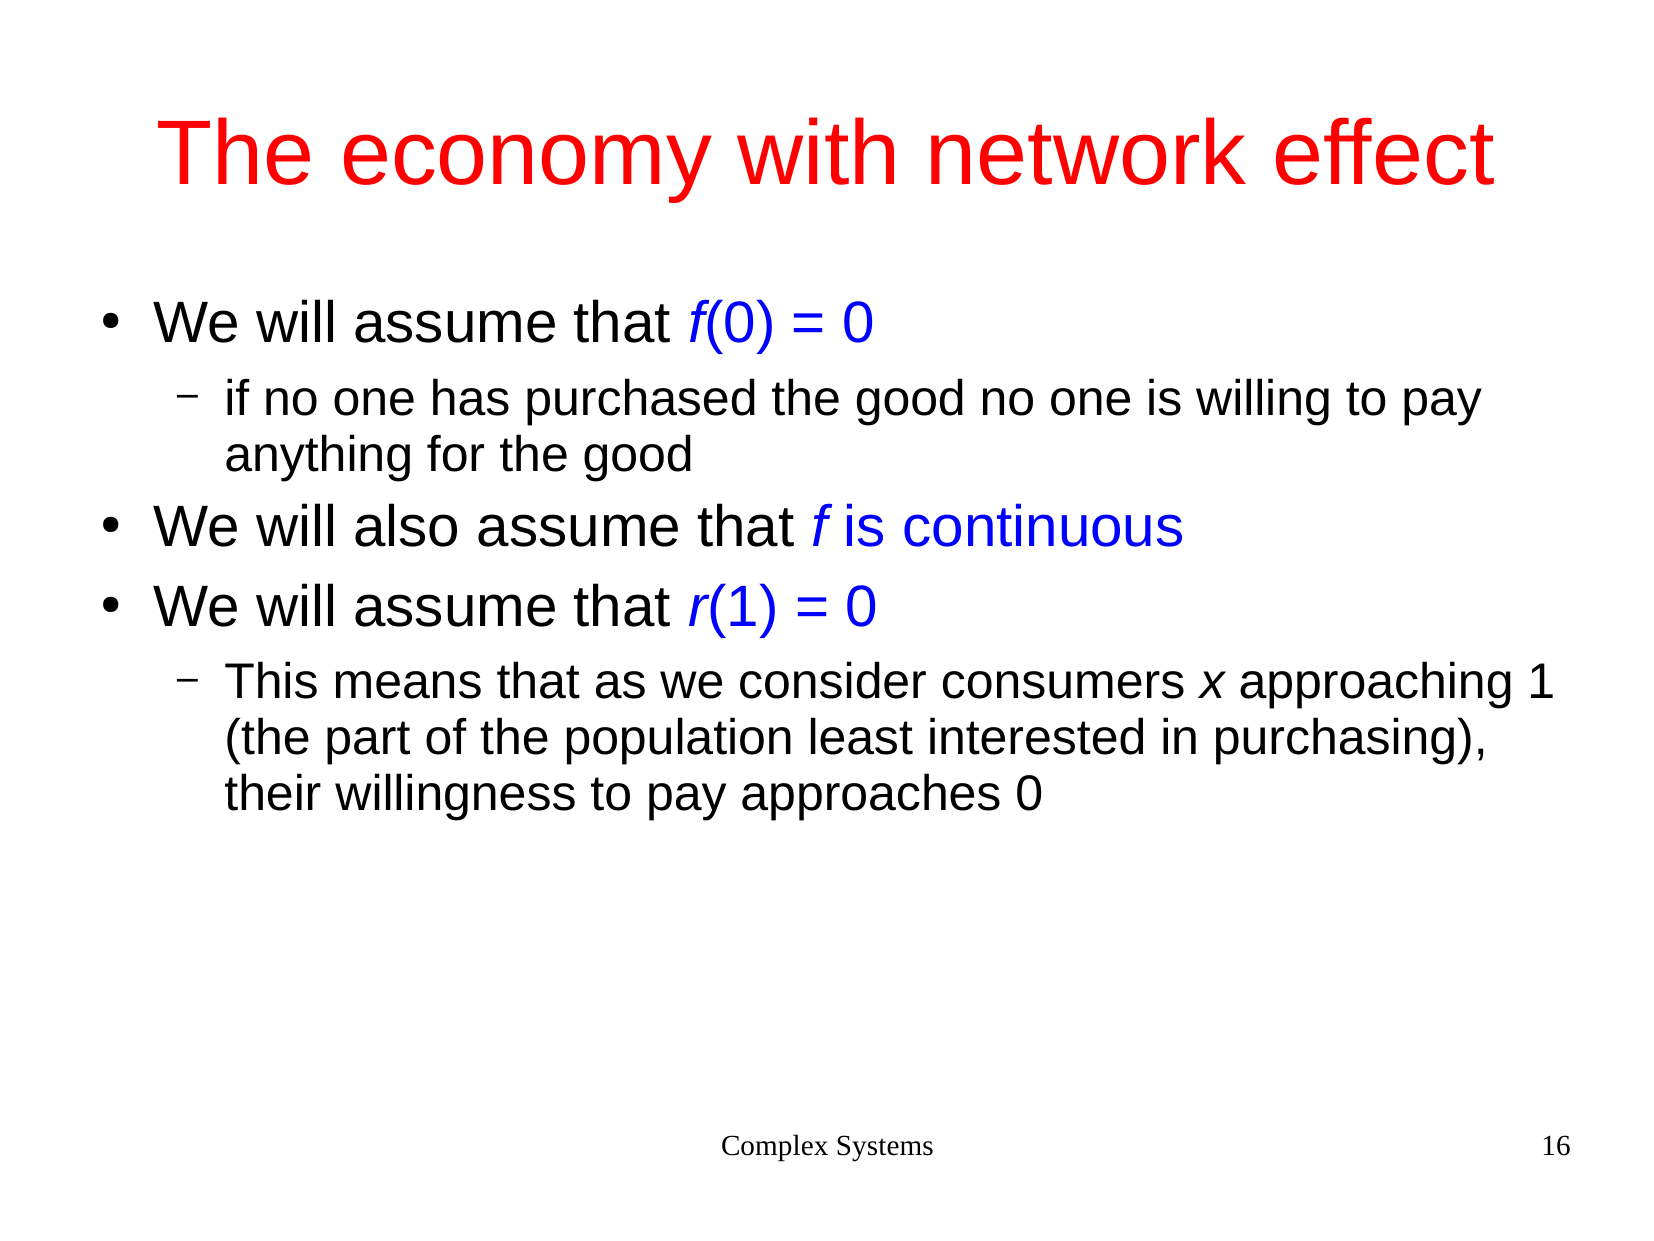

# The economy with network effect
We will assume that f(0) = 0
if no one has purchased the good no one is willing to pay anything for the good
We will also assume that f is continuous
We will assume that r(1) = 0
This means that as we consider consumers x approaching 1 (the part of the population least interested in purchasing), their willingness to pay approaches 0
Complex Systems
16